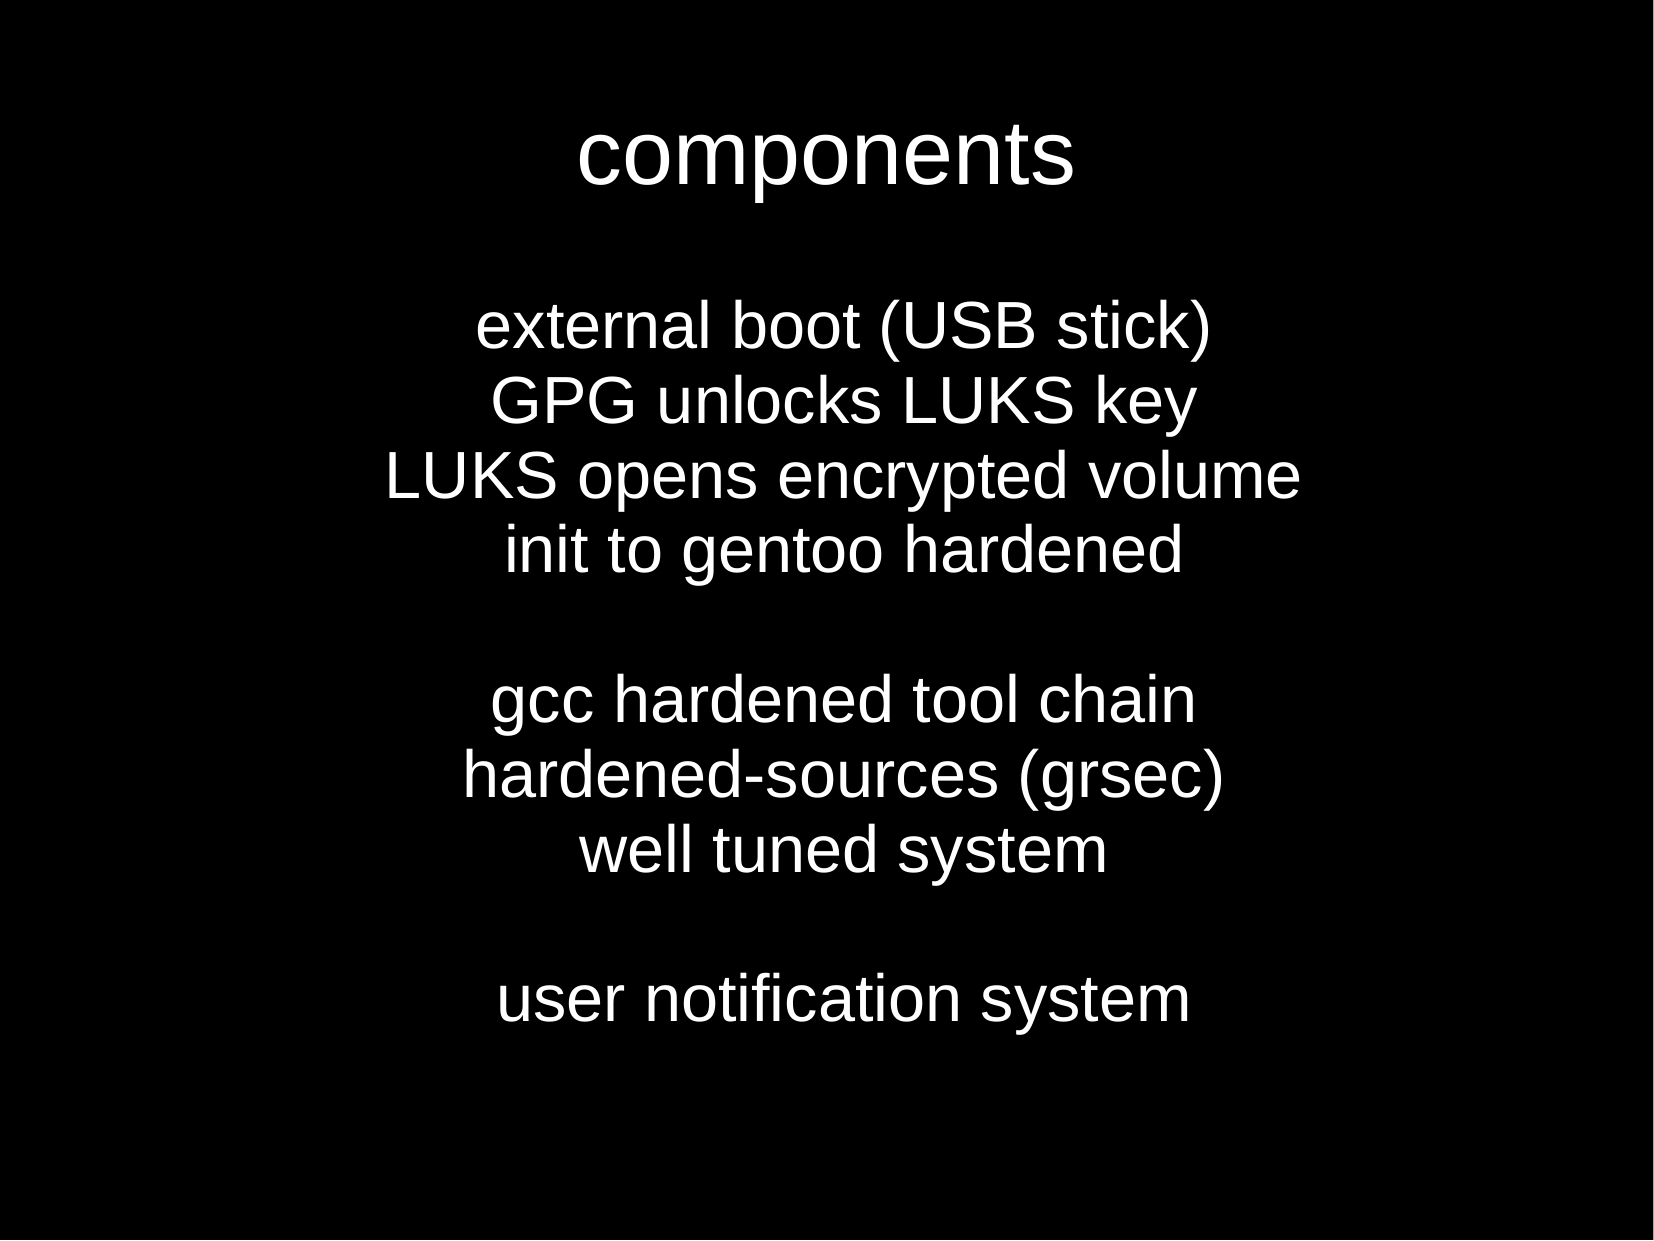

# components
external boot (USB stick)
GPG unlocks LUKS key
LUKS opens encrypted volume
init to gentoo hardened
gcc hardened tool chain
hardened-sources (grsec)
well tuned system
user notification system